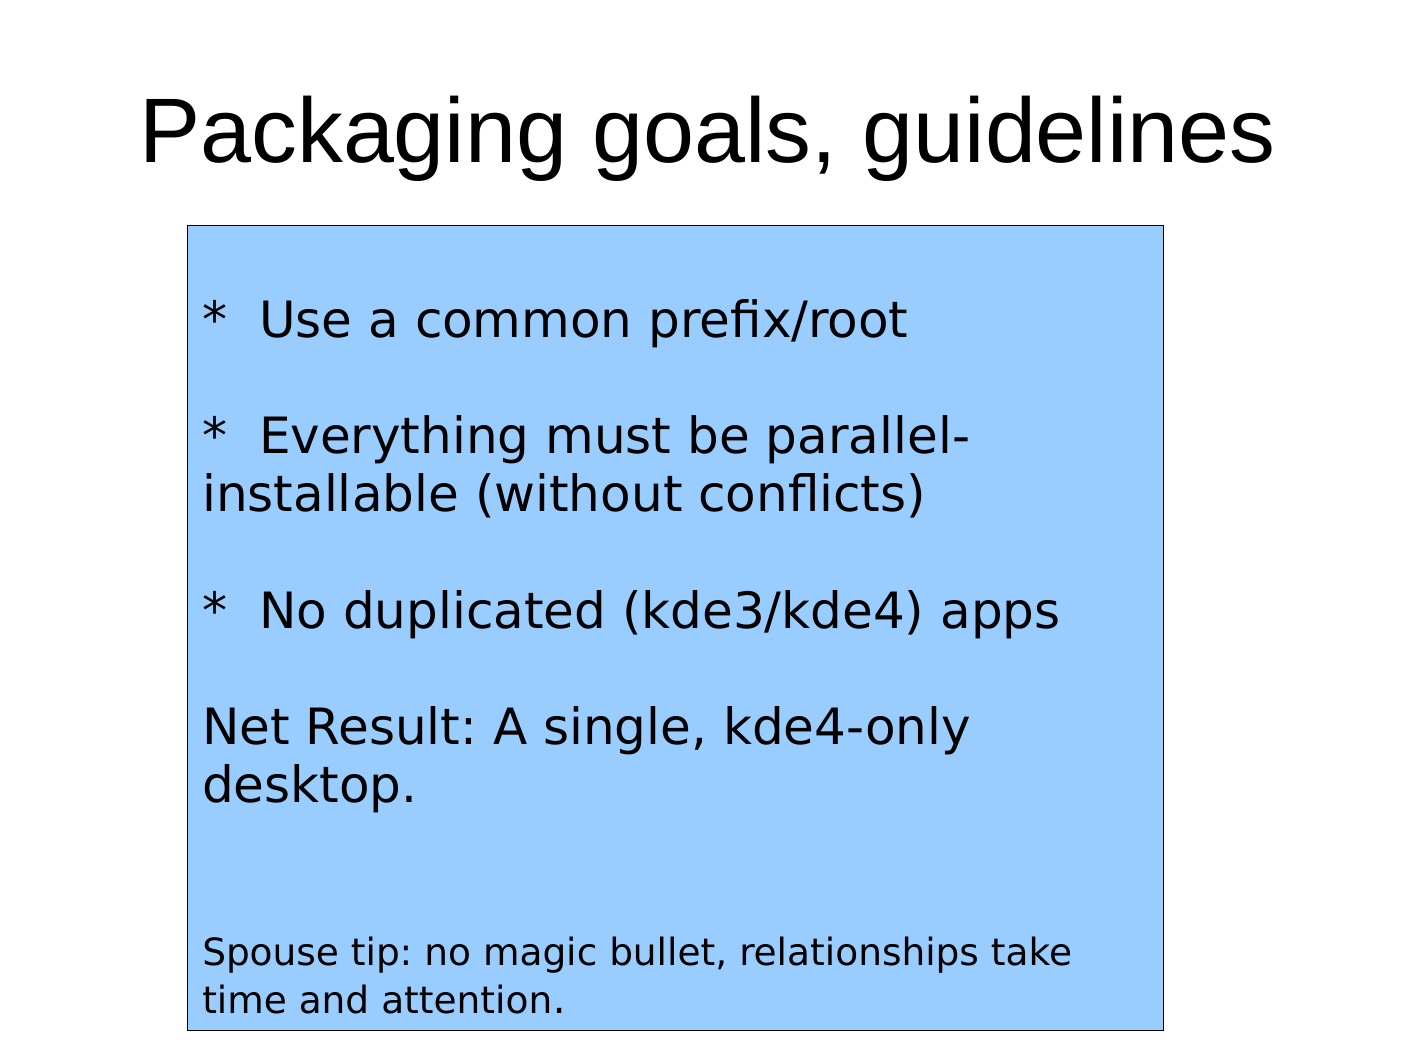

# Packaging goals, guidelines
* Use a common prefix/root
* Everything must be parallel-installable (without conflicts)
* No duplicated (kde3/kde4) apps
Net Result: A single, kde4-only desktop.
Spouse tip: no magic bullet, relationships take time and attention.